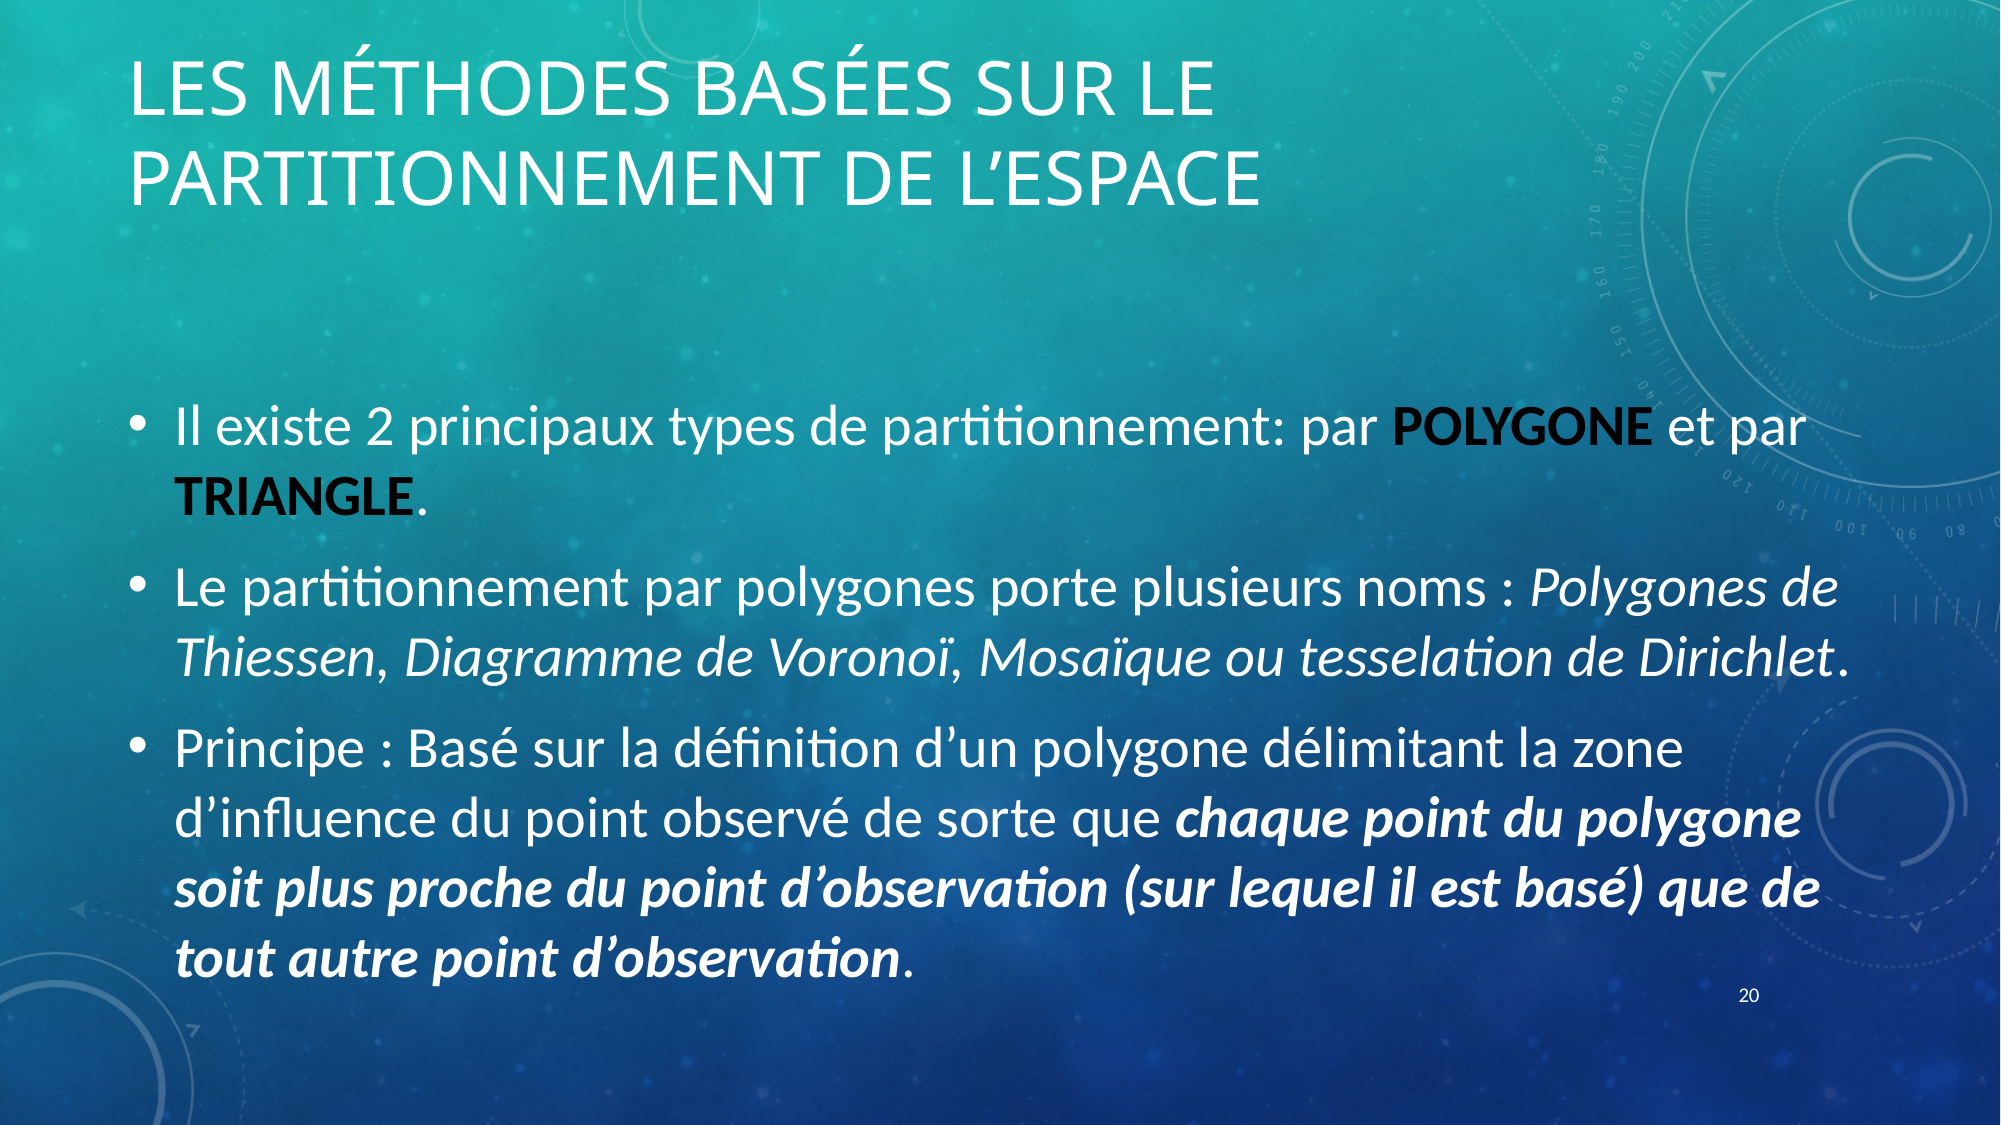

# LES MÉTHODES BASÉES SUR LE PARTITIONNEMENT DE L’ESPACE
Il existe 2 principaux types de partitionnement: par POLYGONE et par TRIANGLE.
Le partitionnement par polygones porte plusieurs noms : Polygones de Thiessen, Diagramme de Voronoï, Mosaïque ou tesselation de Dirichlet.
Principe : Basé sur la définition d’un polygone délimitant la zone d’influence du point observé de sorte que chaque point du polygone soit plus proche du point d’observation (sur lequel il est basé) que de tout autre point d’observation.